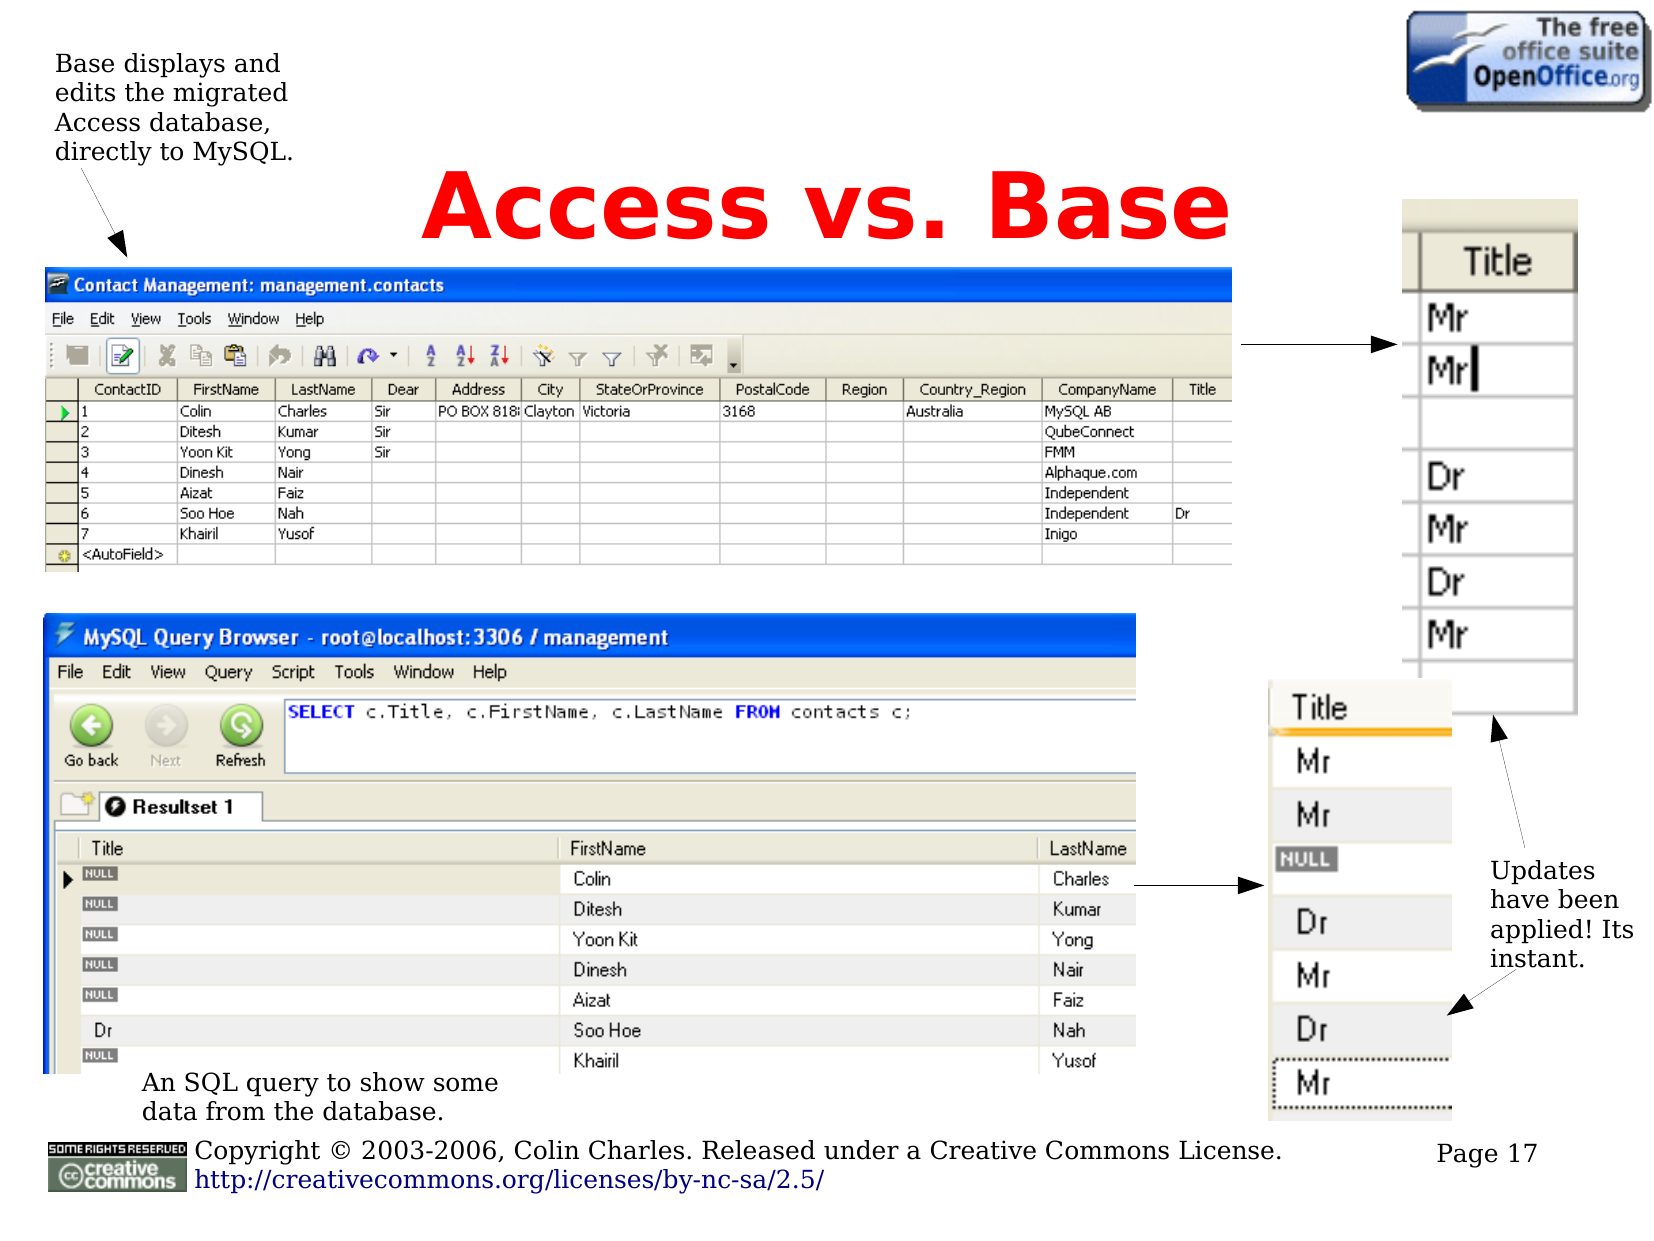

Base displays and edits the migrated Access database, directly to MySQL.
# Access vs. Base
Updates have been applied! Its instant.
An SQL query to show some data from the database.